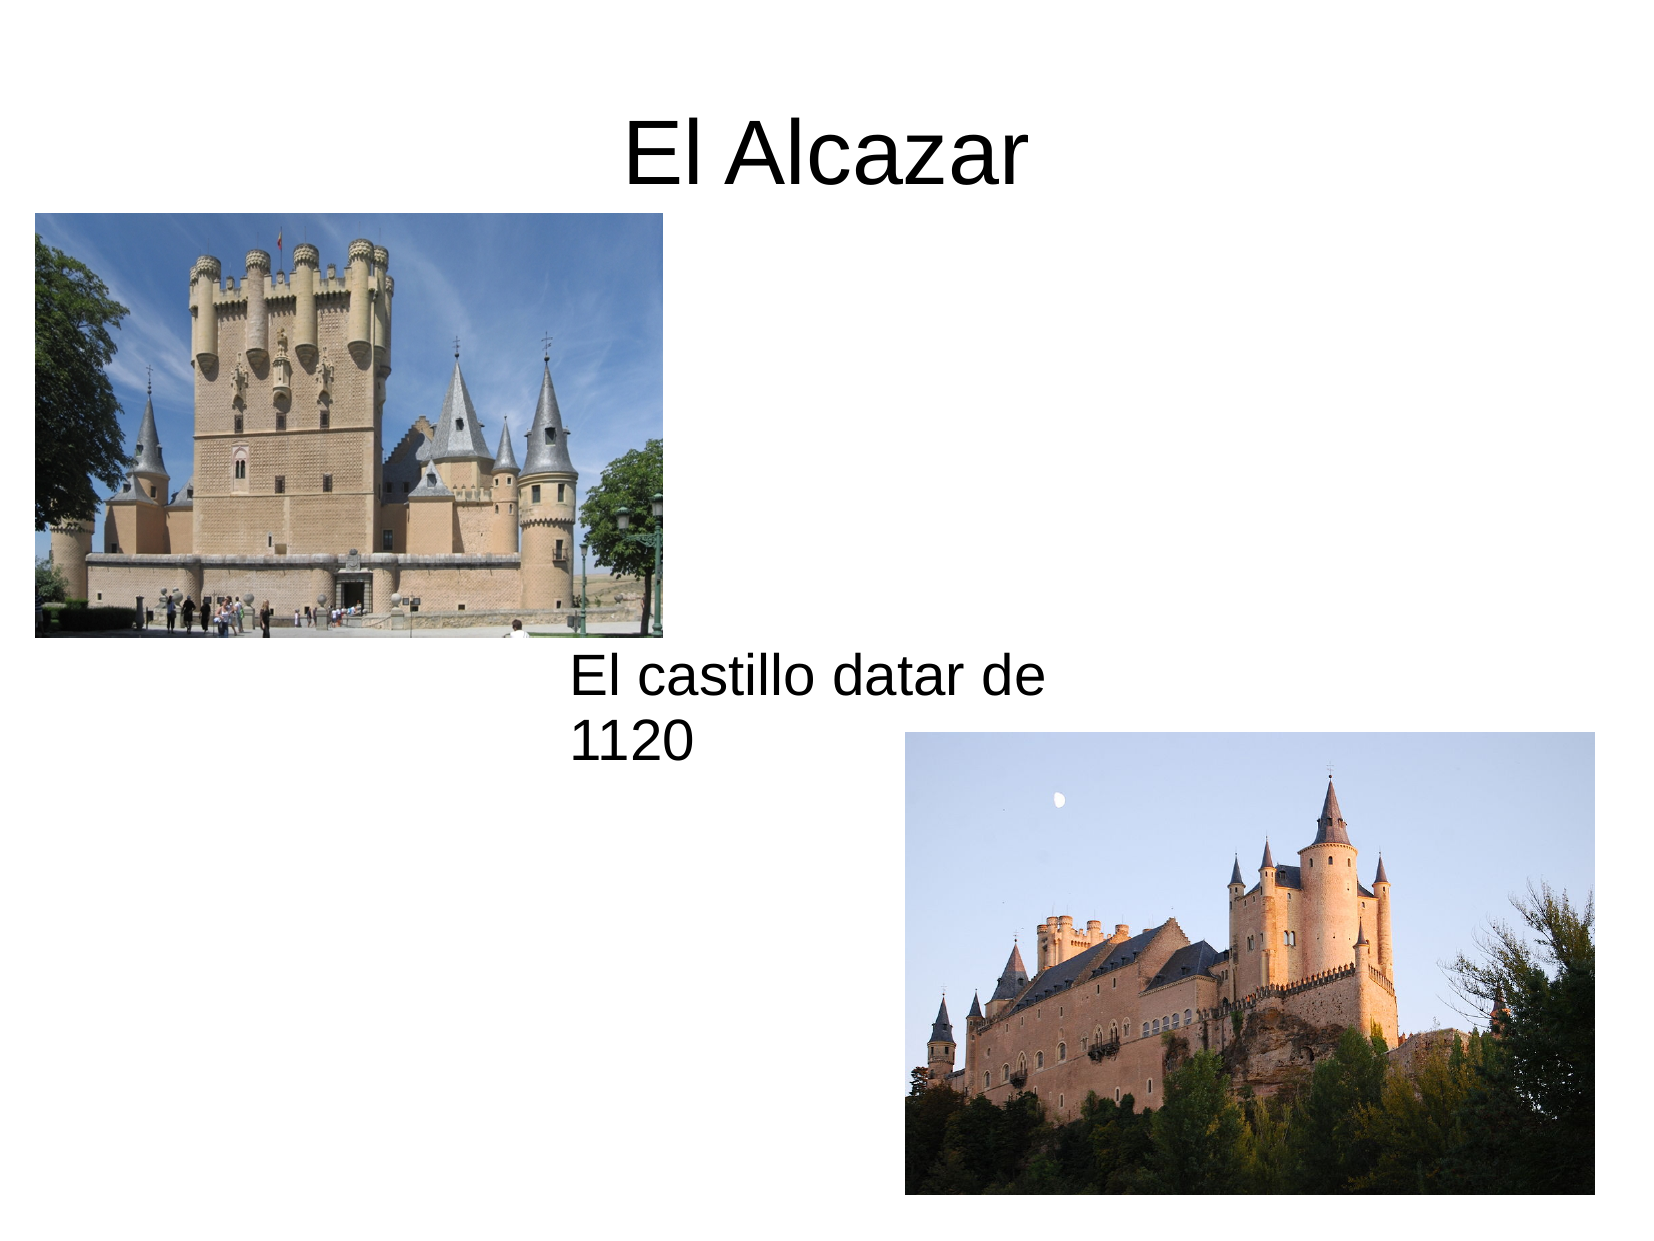

# El Alcazar
El castillo datar de
1120